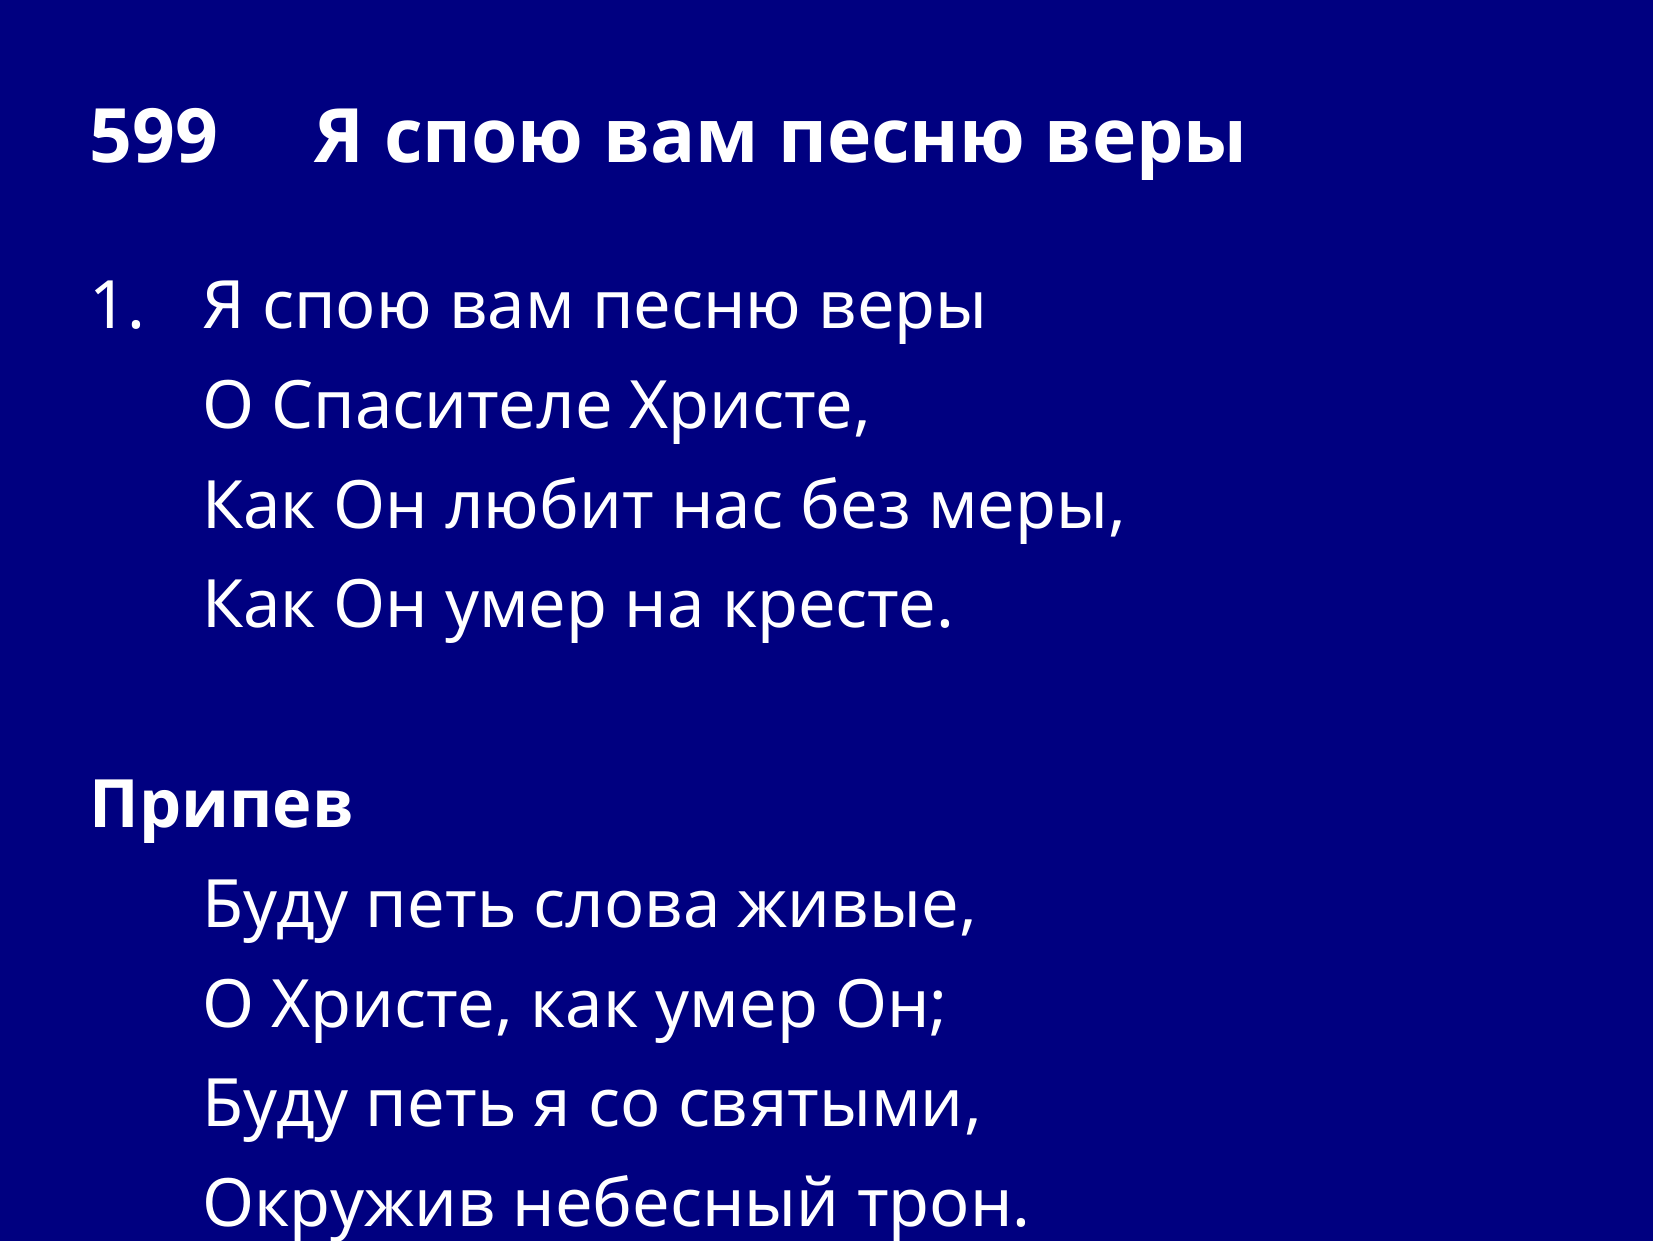

599	Я спою вам песню веры
1.	Я спою вам песню веры
	О Спасителе Христе,
	Как Он любит нас без меры,
	Как Он умер на кресте.
Припев
	Буду петь слова живые,
	О Христе, как умер Он;
	Буду петь я со святыми,
	Окружив небесный трон.